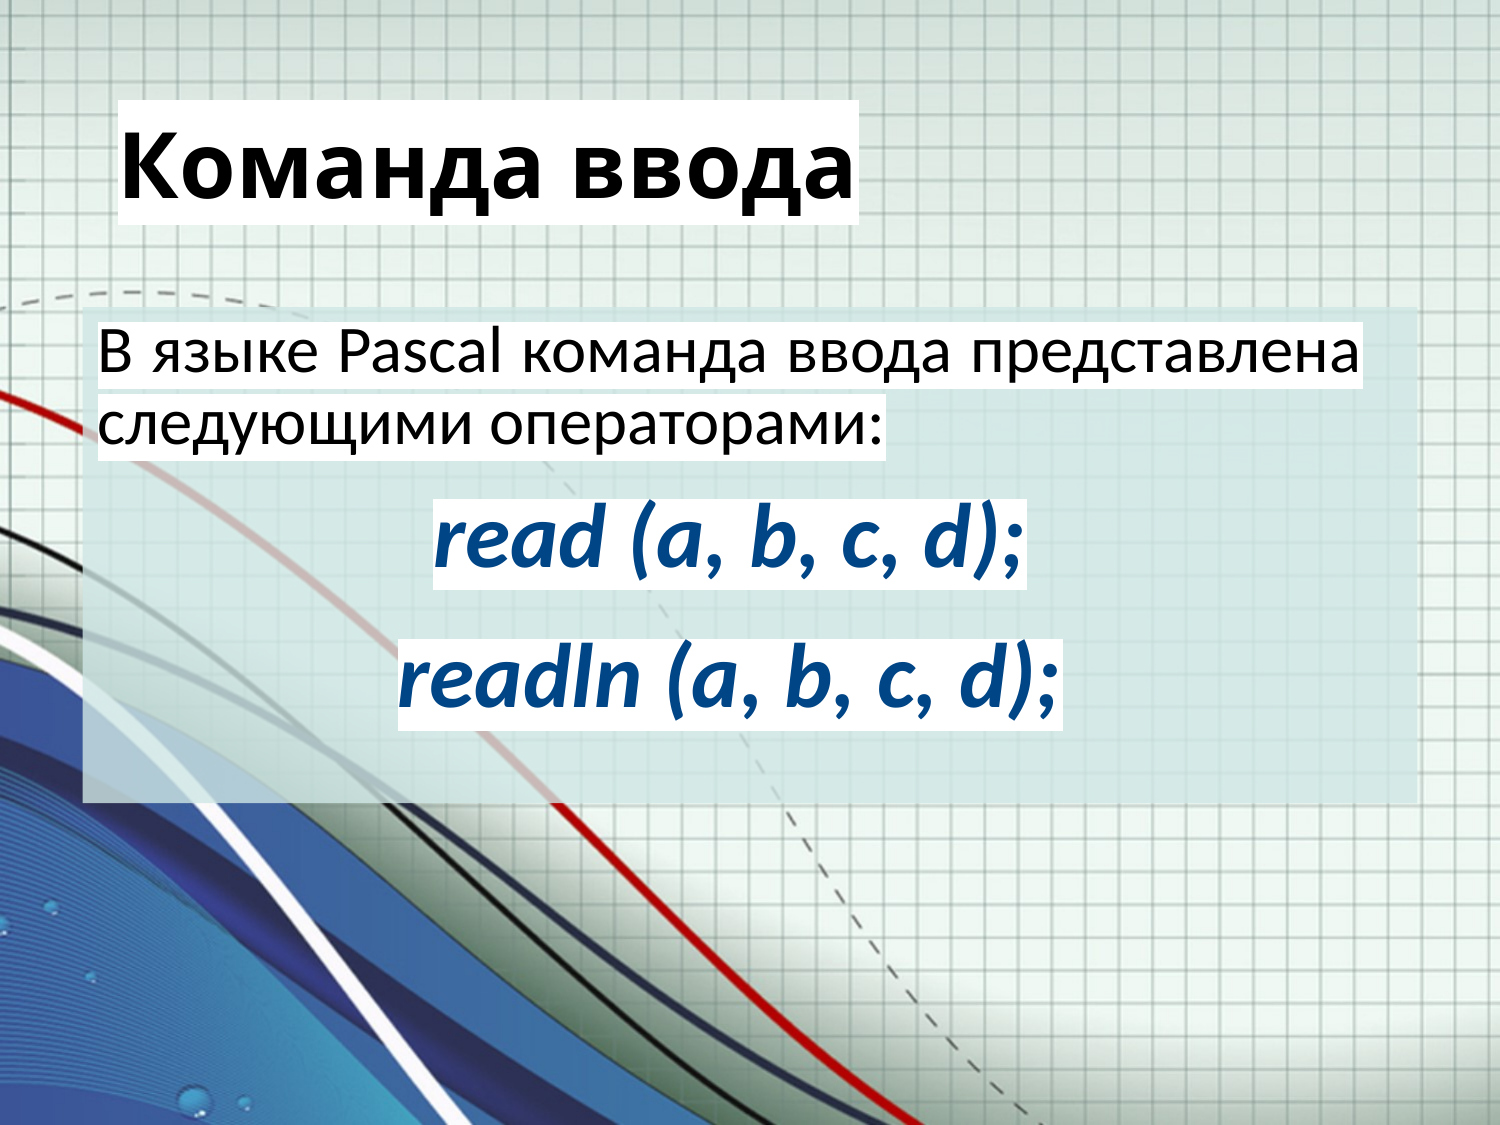

# Команда ввода
В языке Pascal команда ввода представлена следующими операторами:
read (a, b, c, d);
readln (a, b, c, d);